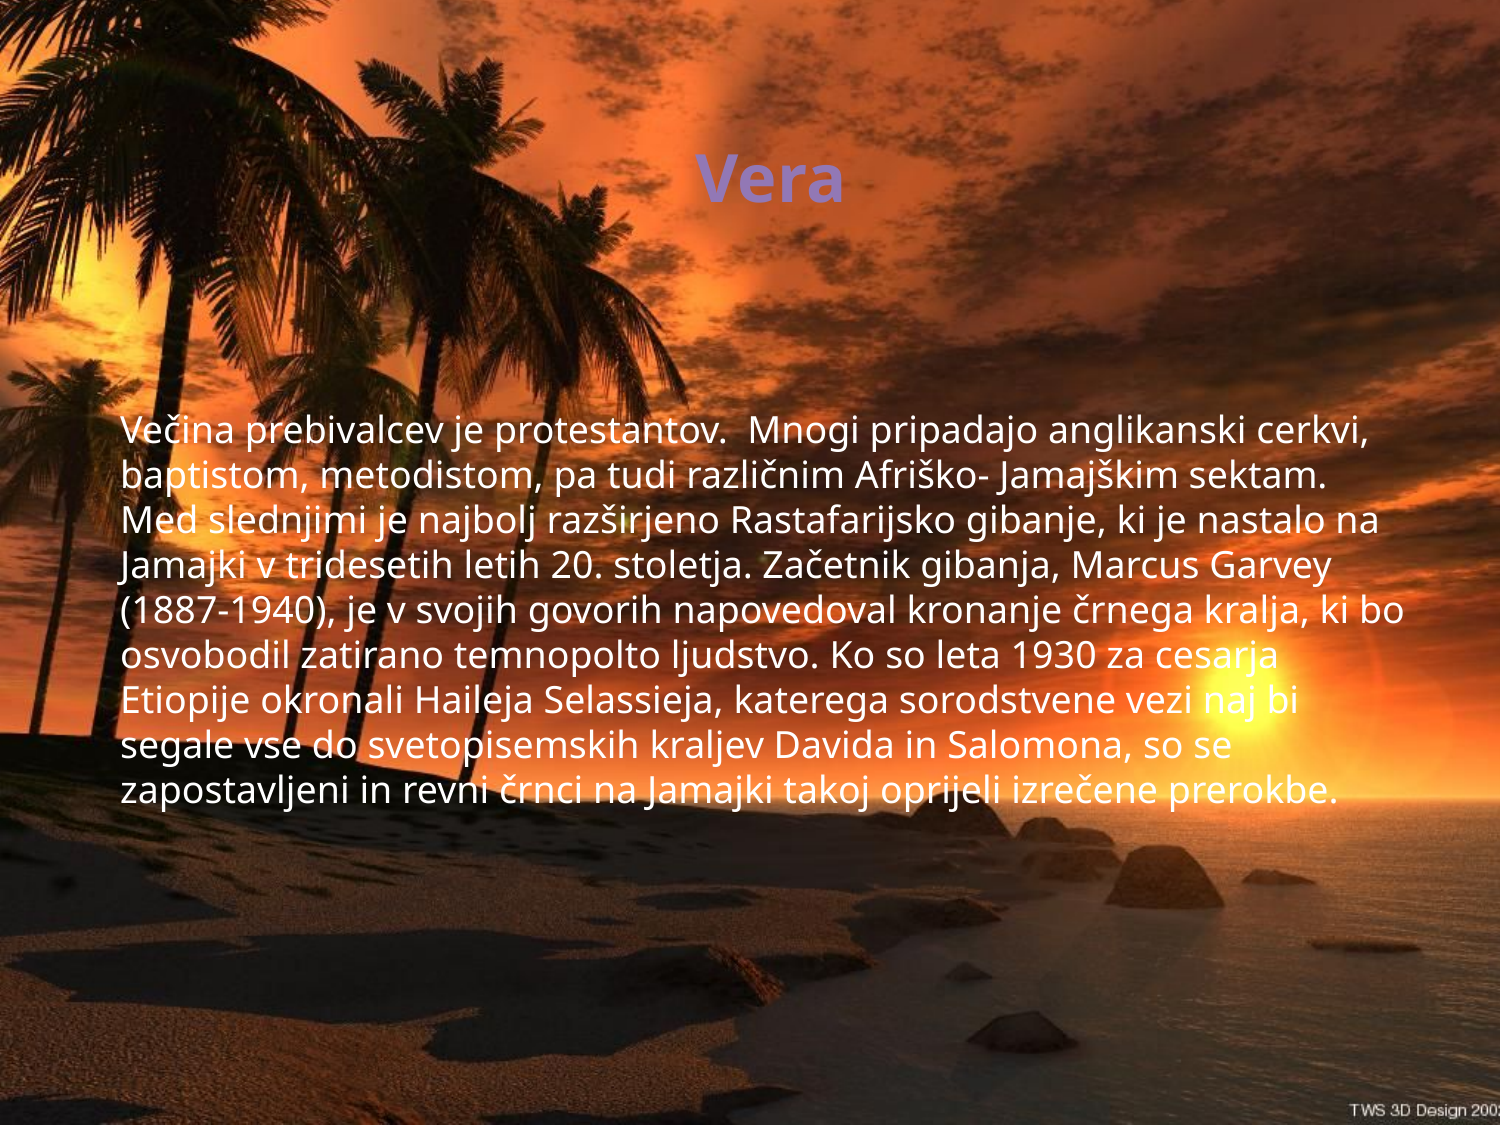

#
Vera
Večina prebivalcev je protestantov. Mnogi pripadajo anglikanski cerkvi, baptistom, metodistom, pa tudi različnim Afriško- Jamajškim sektam. Med slednjimi je najbolj razširjeno Rastafarijsko gibanje, ki je nastalo na Jamajki v tridesetih letih 20. stoletja. Začetnik gibanja, Marcus Garvey (1887-1940), je v svojih govorih napovedoval kronanje črnega kralja, ki bo osvobodil zatirano temnopolto ljudstvo. Ko so leta 1930 za cesarja Etiopije okronali Haileja Selassieja, katerega sorodstvene vezi naj bi segale vse do svetopisemskih kraljev Davida in Salomona, so se zapostavljeni in revni črnci na Jamajki takoj oprijeli izrečene prerokbe.